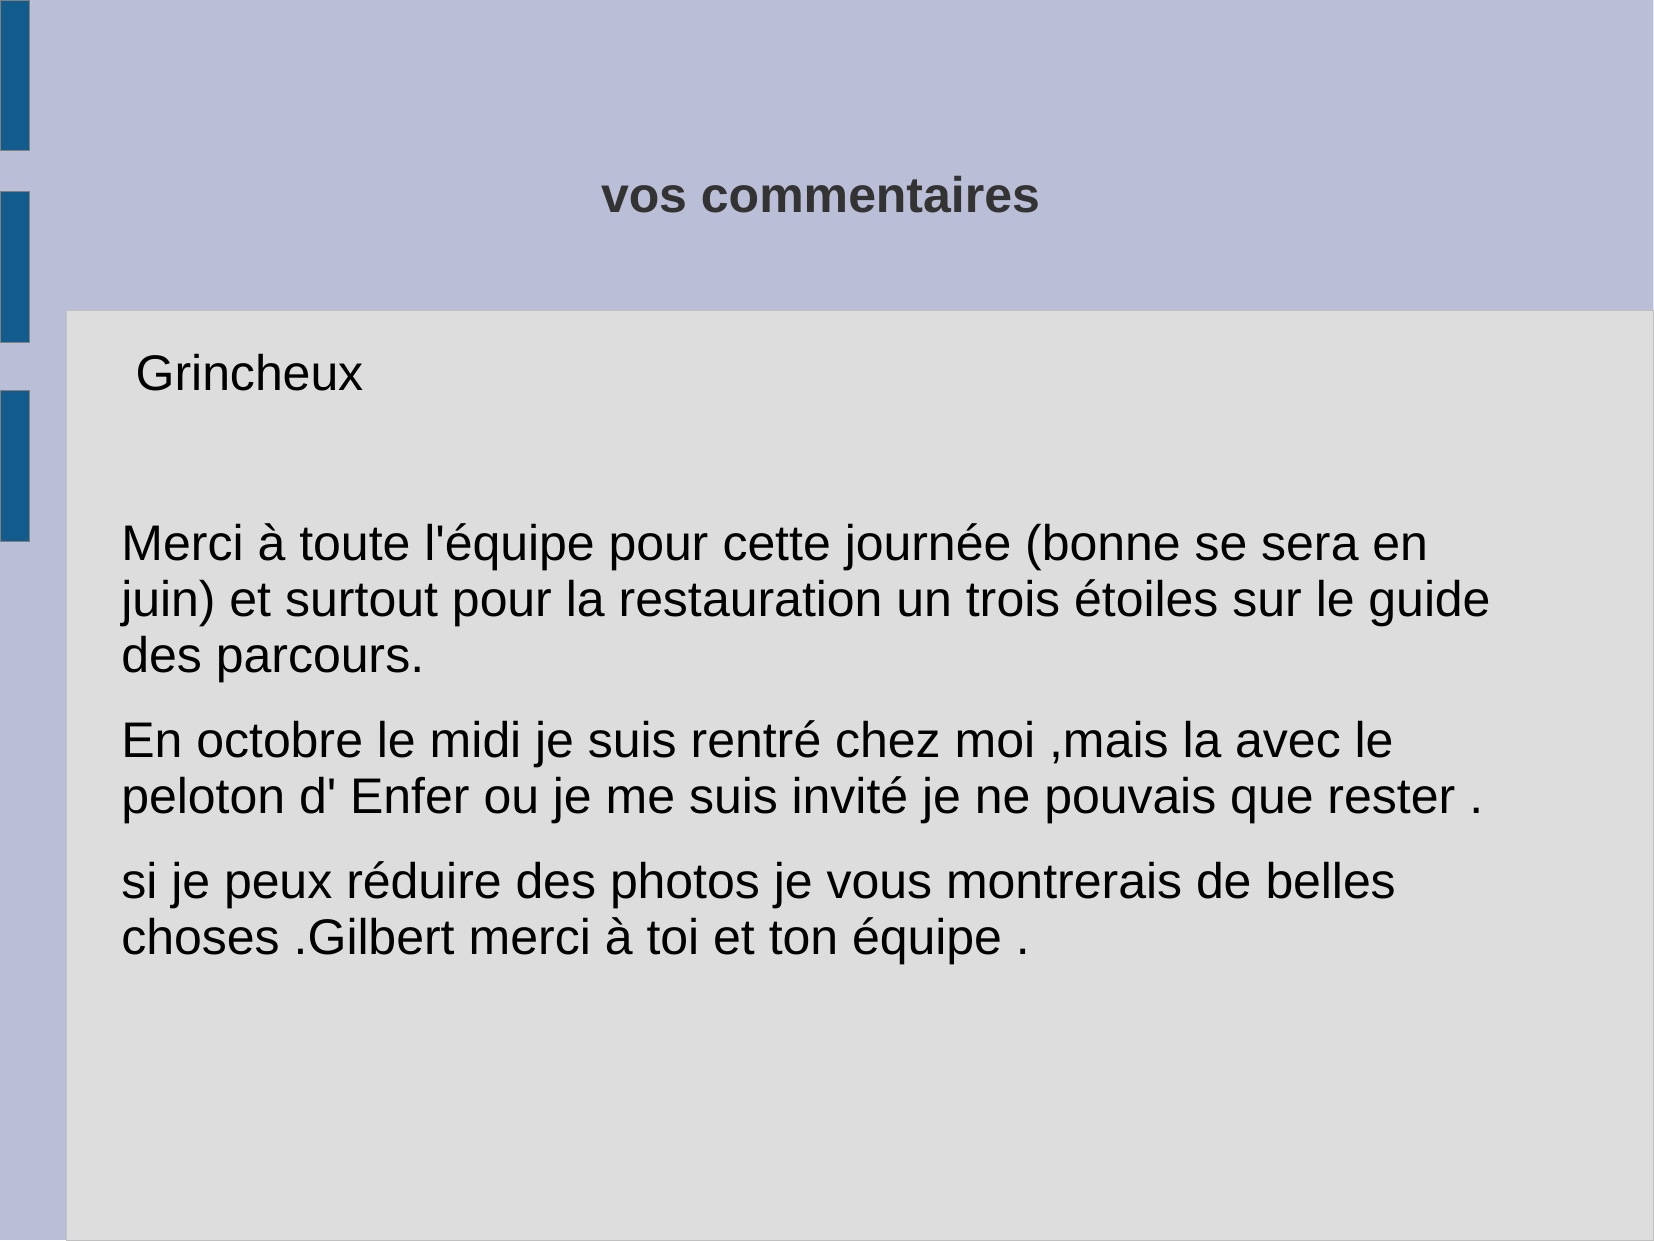

# vos commentaires
 Grincheux
Merci à toute l'équipe pour cette journée (bonne se sera en juin) et surtout pour la restauration un trois étoiles sur le guide des parcours.
En octobre le midi je suis rentré chez moi ,mais la avec le peloton d' Enfer ou je me suis invité je ne pouvais que rester .
si je peux réduire des photos je vous montrerais de belles choses .Gilbert merci à toi et ton équipe .